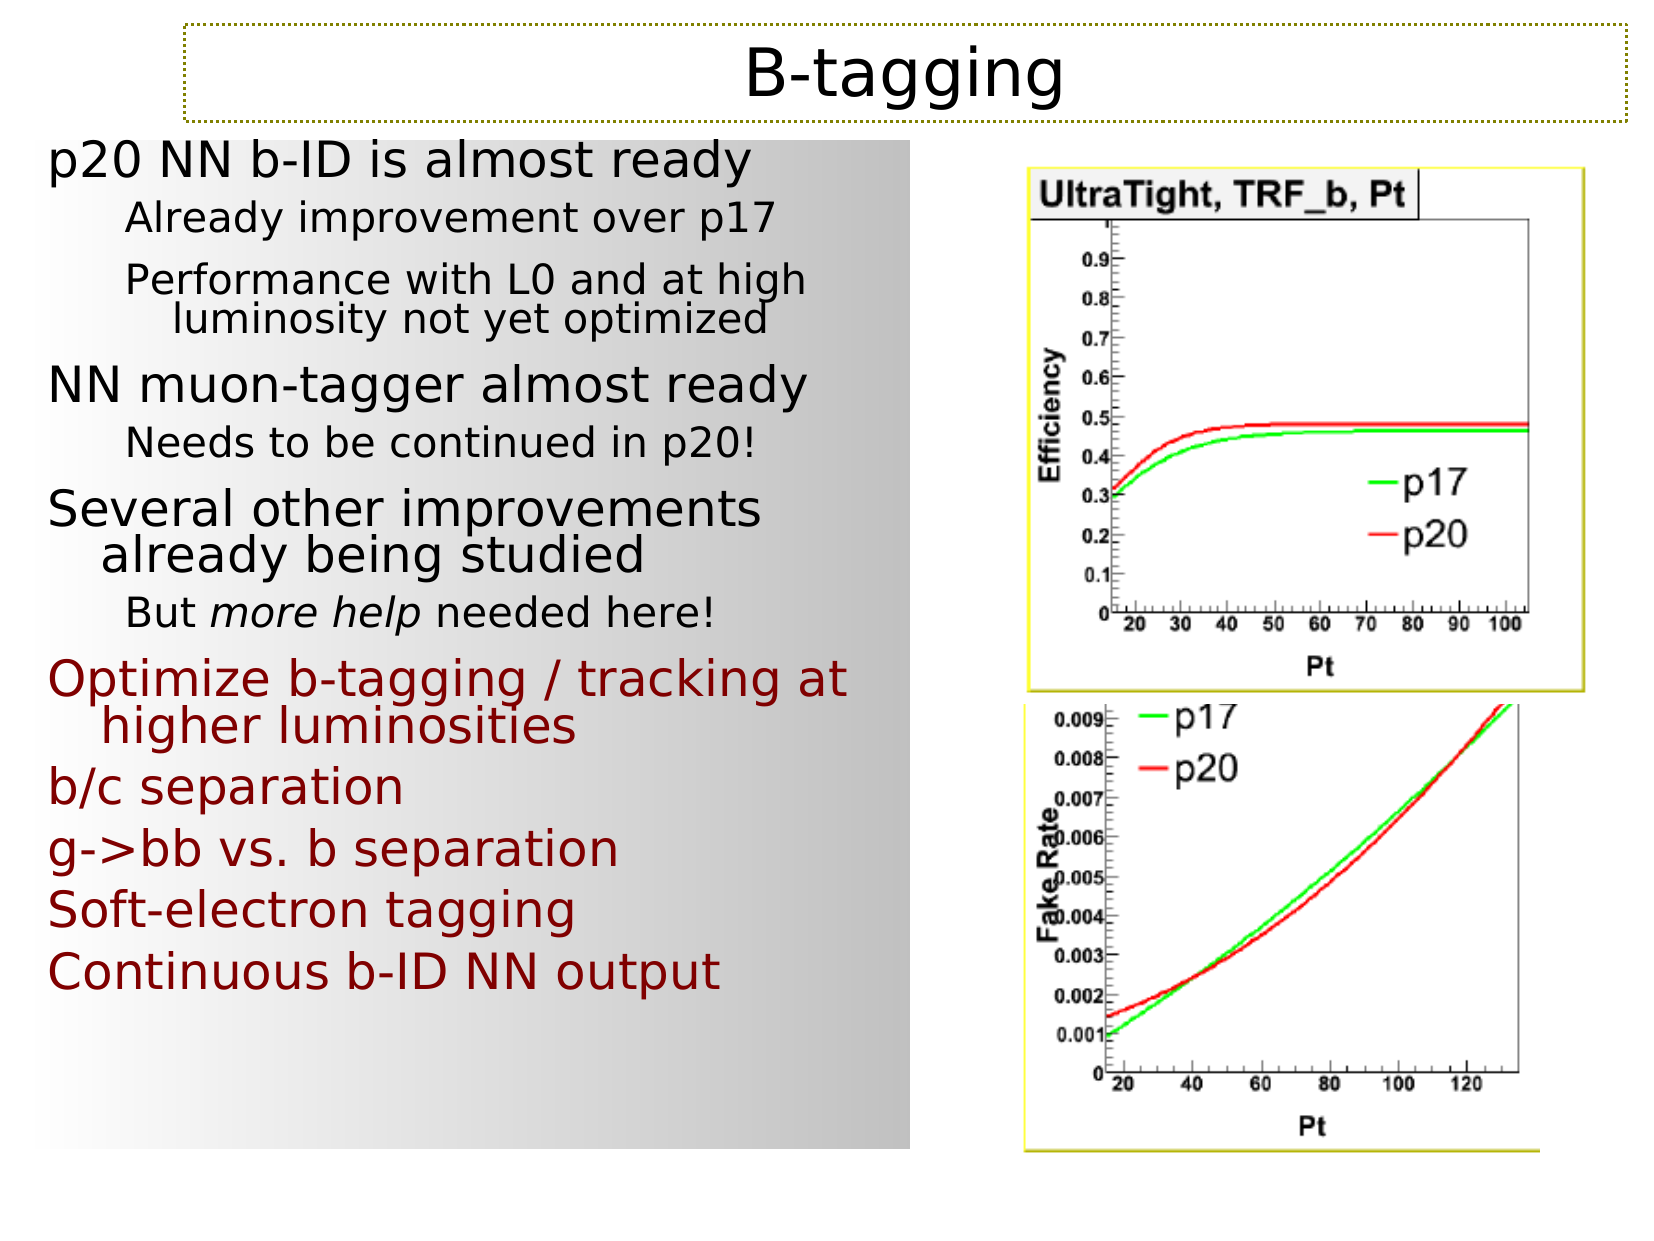

# B-tagging
p20 NN b-ID is almost ready
Already improvement over p17
Performance with L0 and at high luminosity not yet optimized
NN muon-tagger almost ready
Needs to be continued in p20!
Several other improvements already being studied
But more help needed here!
Optimize b-tagging / tracking at higher luminosities
b/c separation
g->bb vs. b separation
Soft-electron tagging
Continuous b-ID NN output